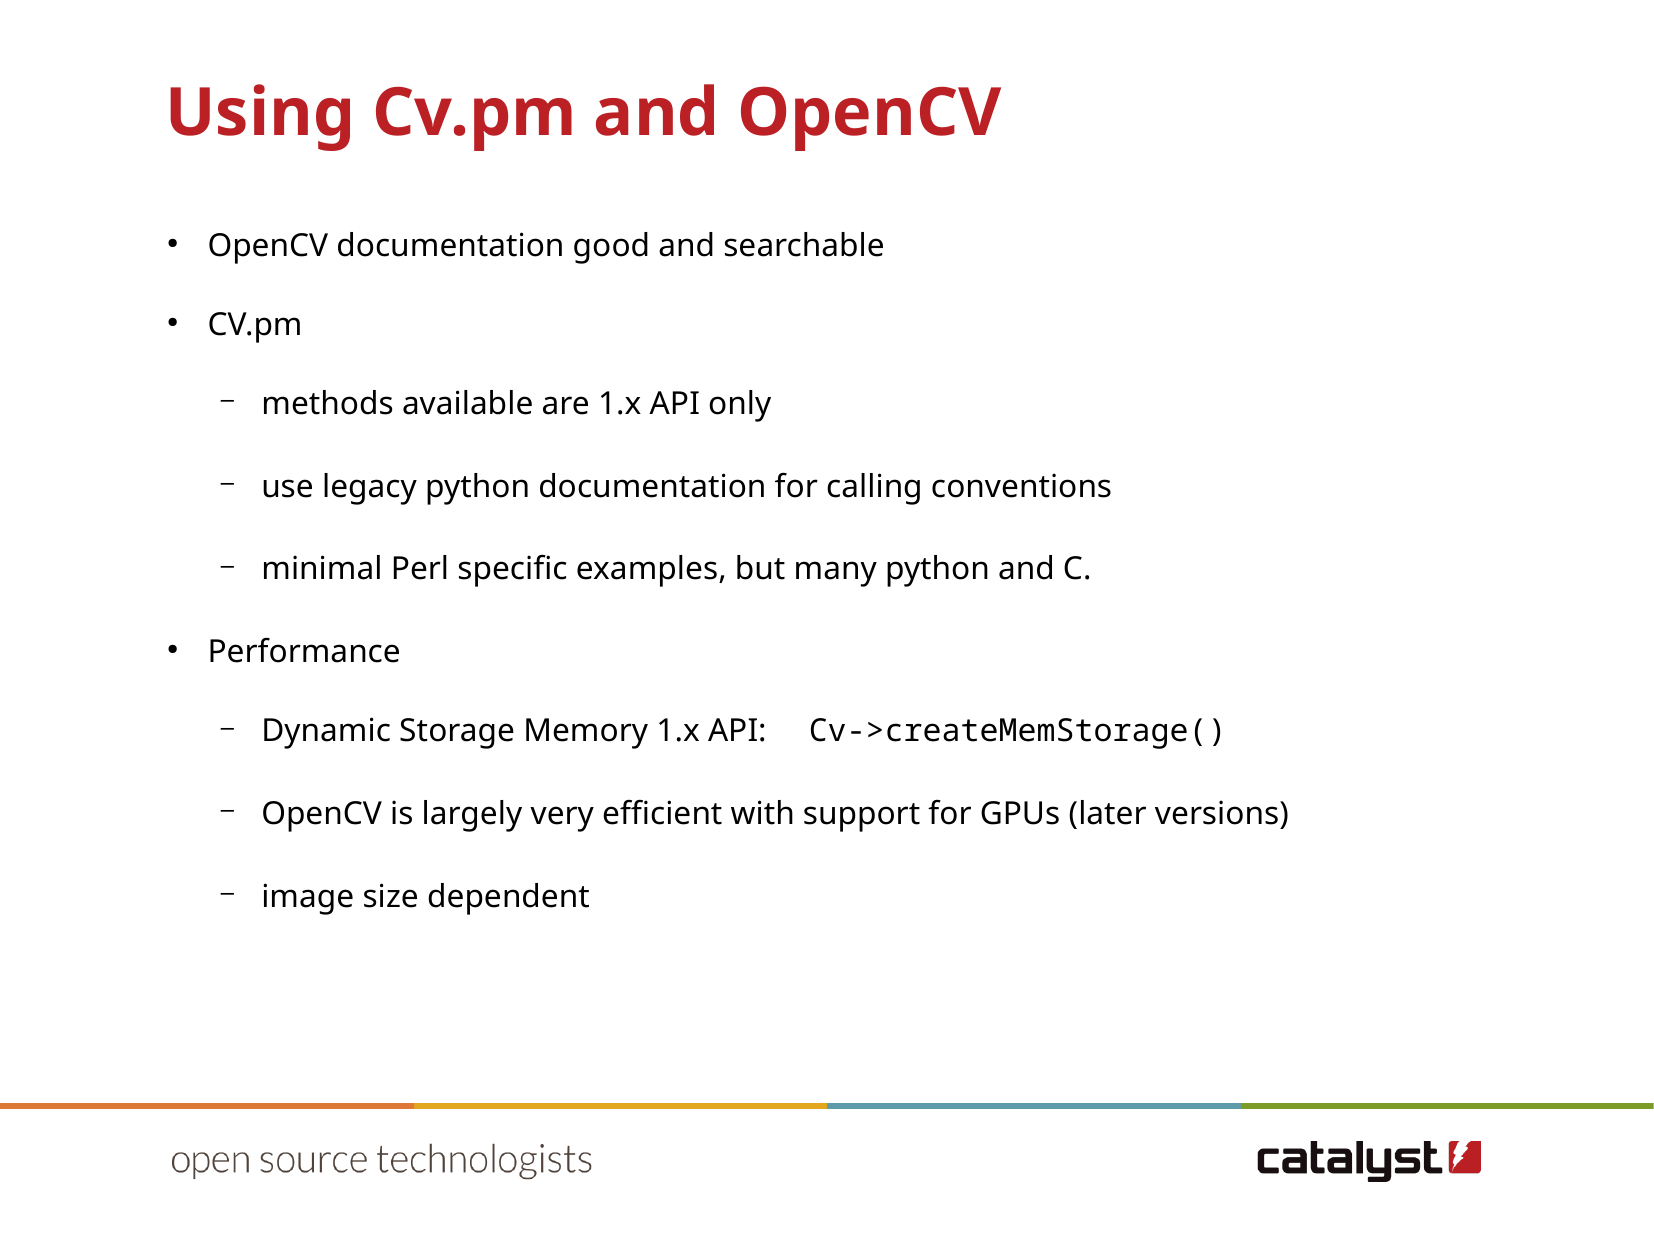

# Using Cv.pm and OpenCV
OpenCV documentation good and searchable
CV.pm
methods available are 1.x API only
use legacy python documentation for calling conventions
minimal Perl specific examples, but many python and C.
Performance
Dynamic Storage Memory 1.x API: Cv->createMemStorage()
OpenCV is largely very efficient with support for GPUs (later versions)
image size dependent